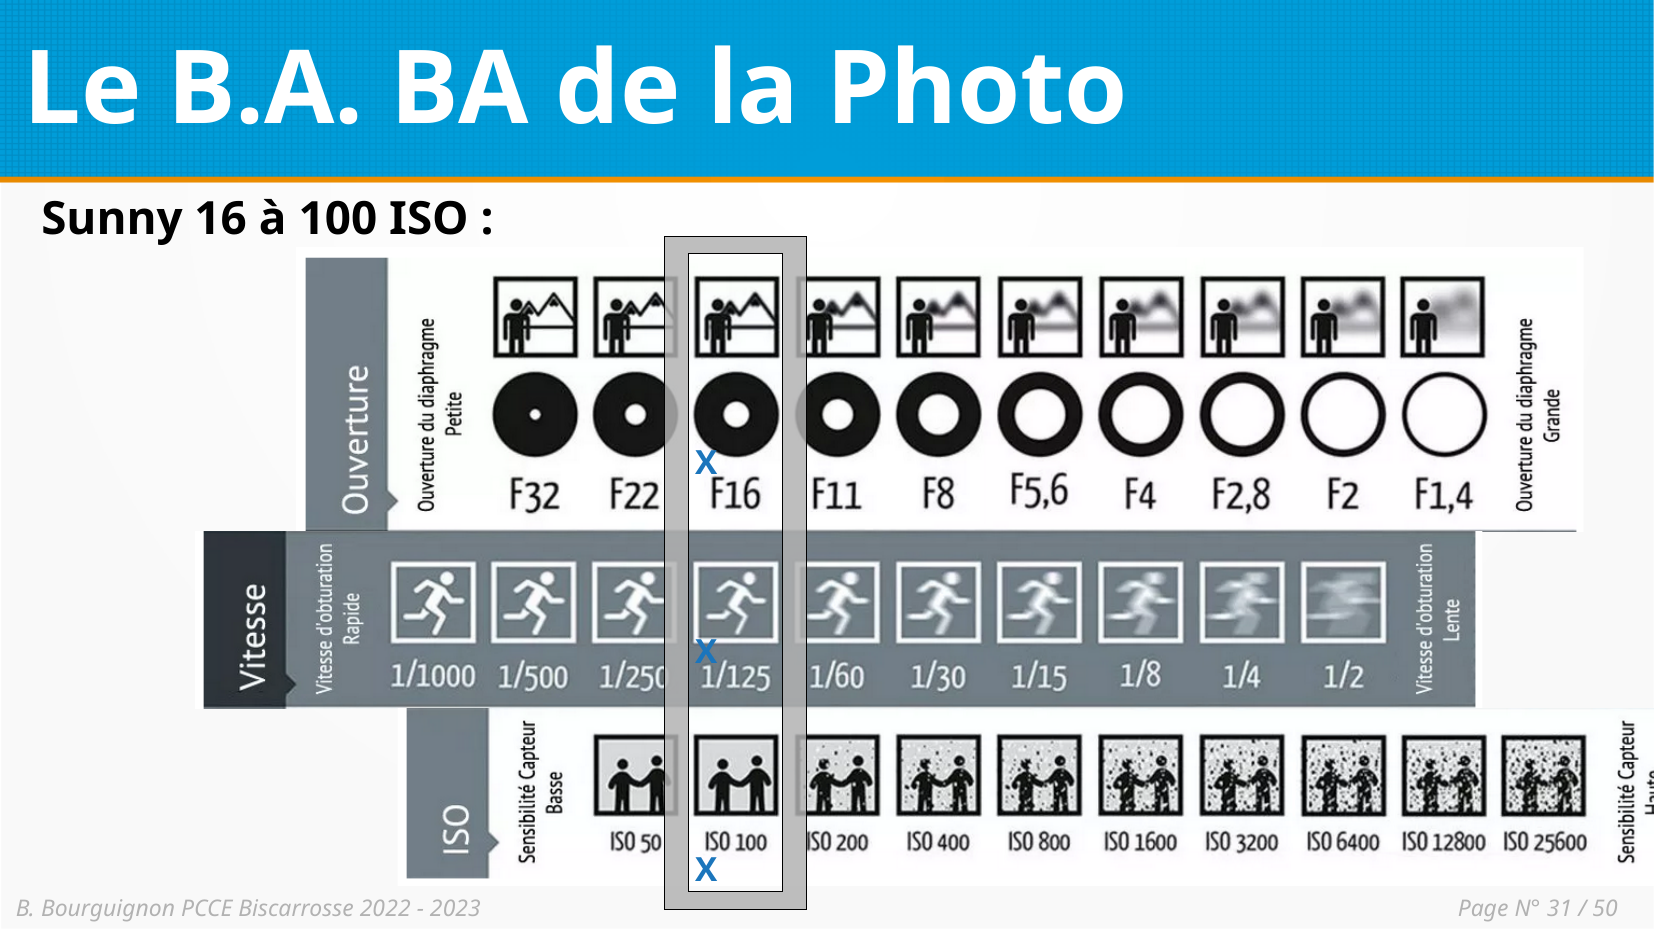

# Le B.A. BA de la Photo
Sunny 16 à 100 ISO :
X
X
X